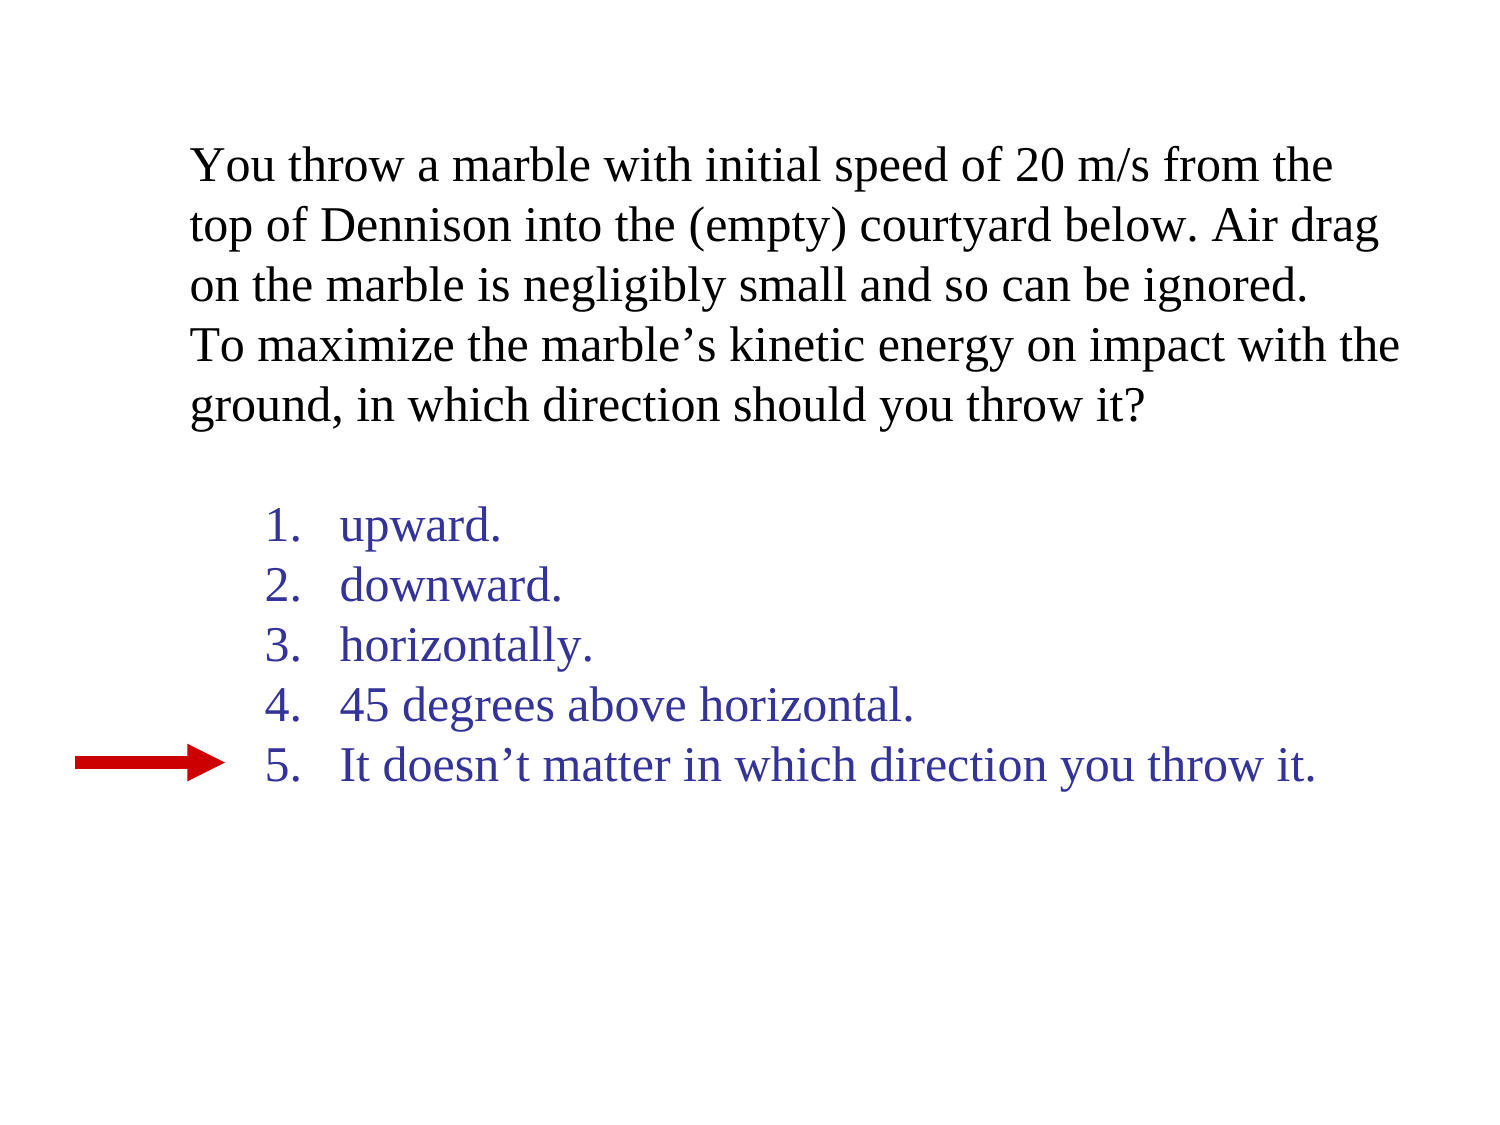

You throw a marble with initial speed of 20 m/s from the
top of Dennison into the (empty) courtyard below. Air drag
on the marble is negligibly small and so can be ignored.
To maximize the marble’s kinetic energy on impact with the
ground, in which direction should you throw it?
upward.
downward.
horizontally.
45 degrees above horizontal.
It doesn’t matter in which direction you throw it.